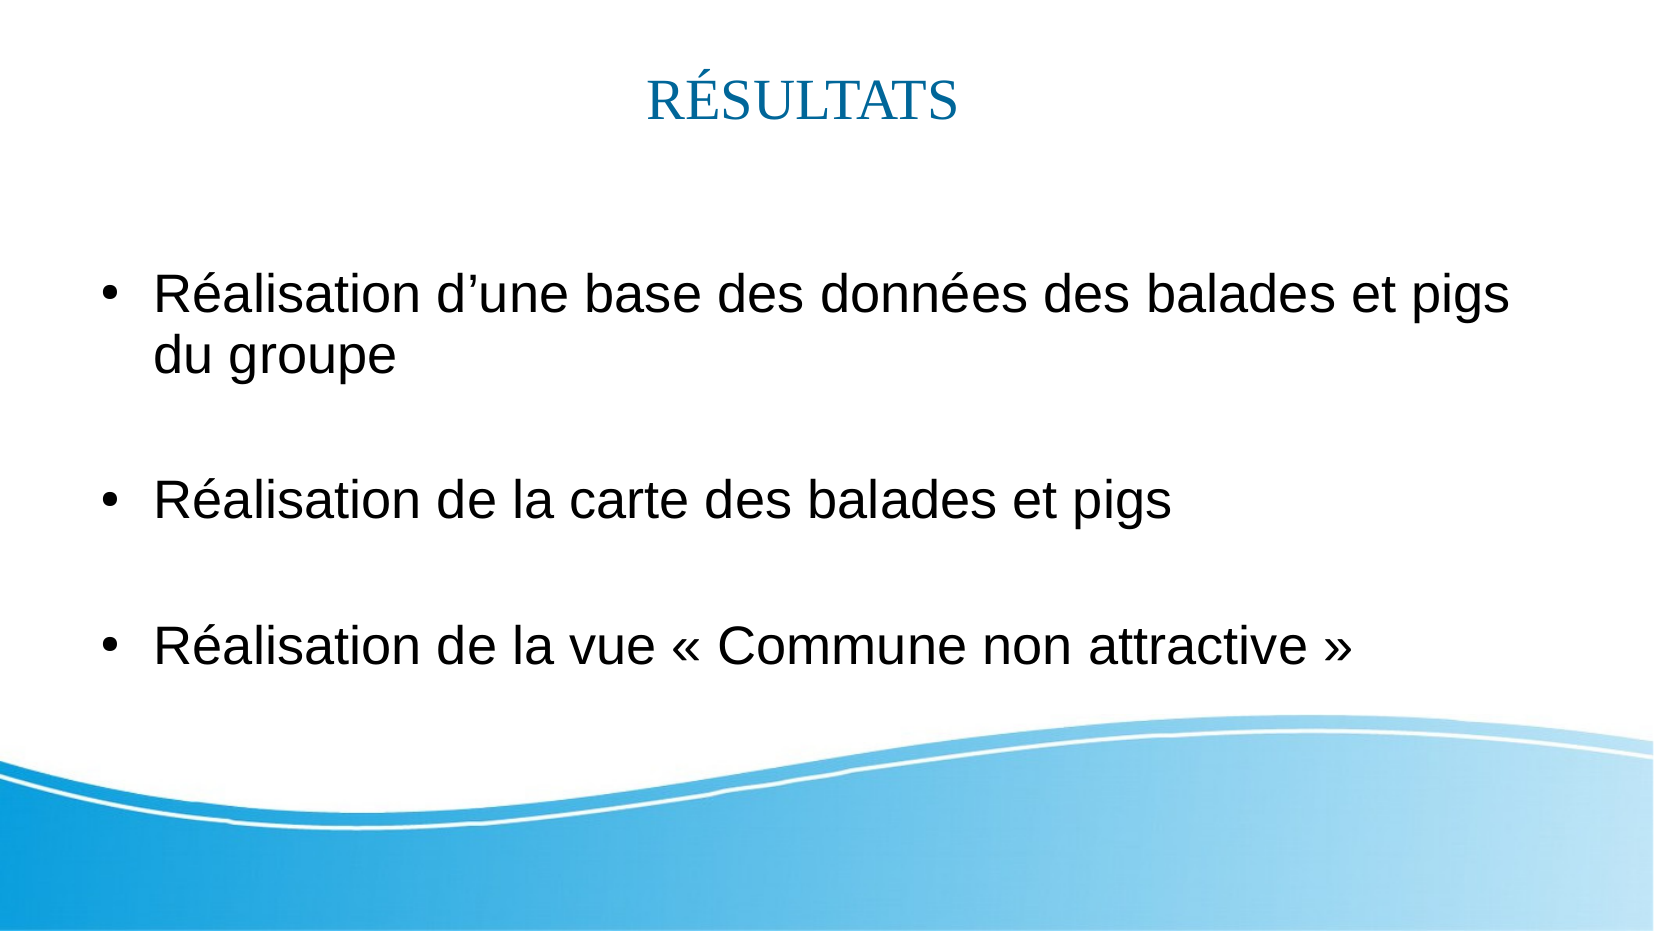

# RÉSULTATS
Réalisation d’une base des données des balades et pigs du groupe
Réalisation de la carte des balades et pigs
Réalisation de la vue « Commune non attractive »